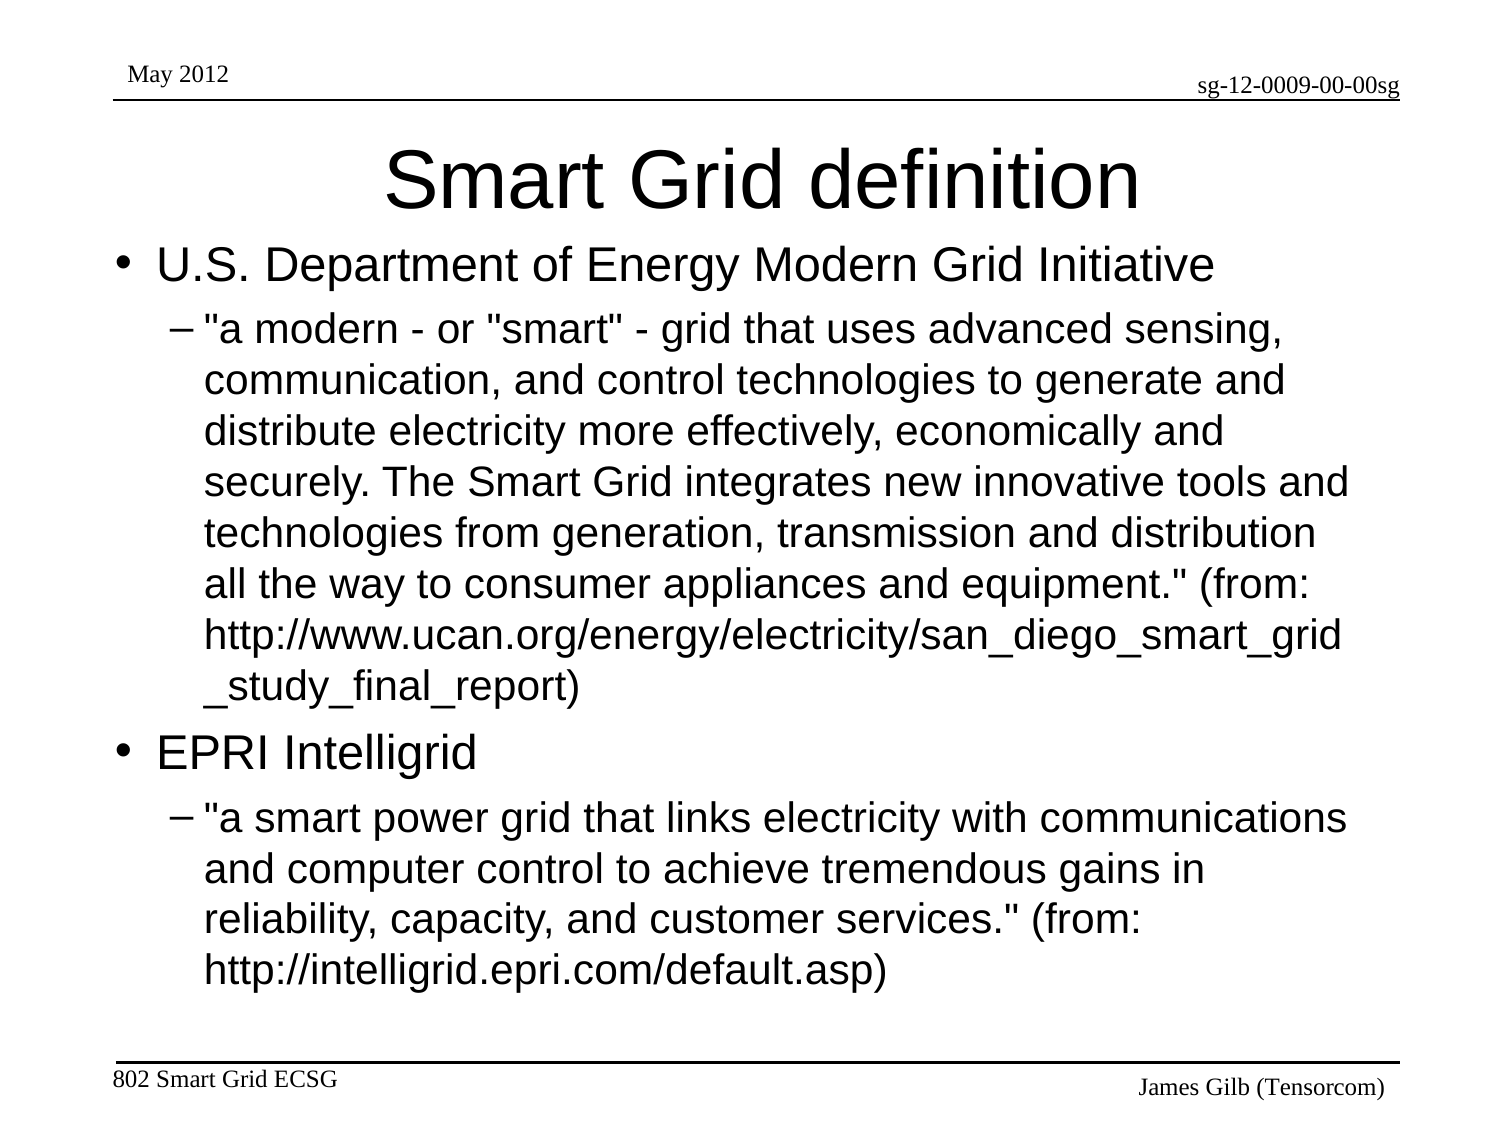

# Smart Grid definition
U.S. Department of Energy Modern Grid Initiative
"a modern - or "smart" - grid that uses advanced sensing, communication, and control technologies to generate and distribute electricity more effectively, economically and securely. The Smart Grid integrates new innovative tools and technologies from generation, transmission and distribution all the way to consumer appliances and equipment." (from: http://www.ucan.org/energy/electricity/san_diego_smart_grid_study_final_report)
EPRI Intelligrid
"a smart power grid that links electricity with communications and computer control to achieve tremendous gains in reliability, capacity, and customer services." (from: http://intelligrid.epri.com/default.asp)